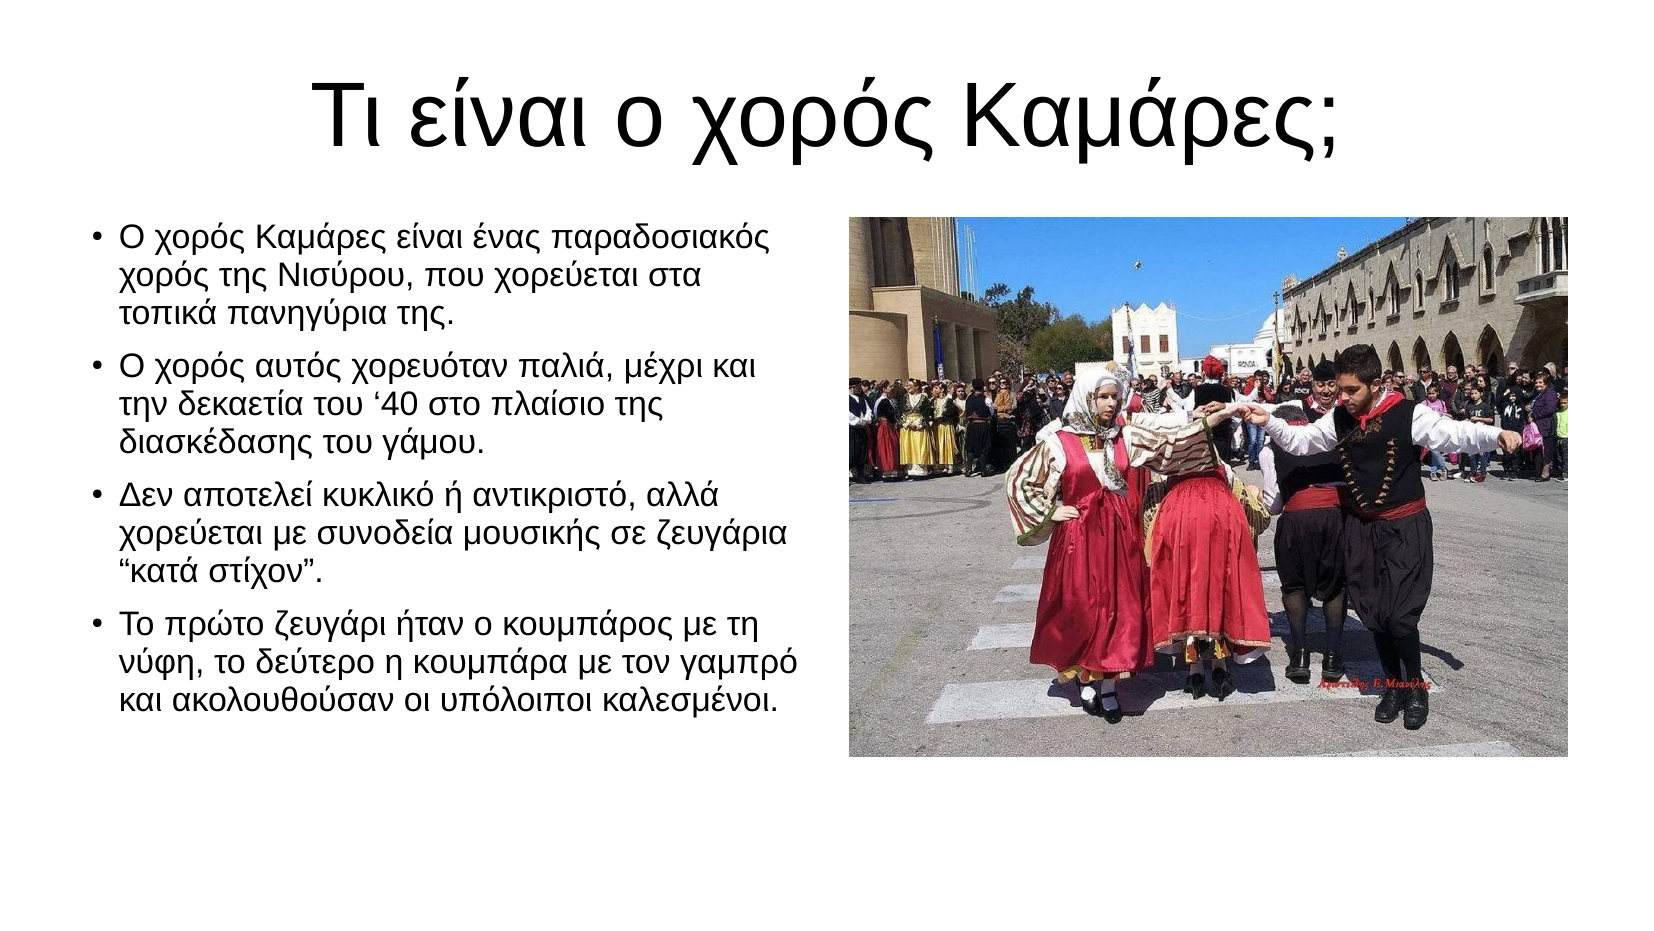

# Τι είναι ο χορός Καμάρες;
Ο χορός Καμάρες είναι ένας παραδοσιακός χορός της Νισύρου, που χορεύεται στα τοπικά πανηγύρια της.
Ο χορός αυτός χορευόταν παλιά, μέχρι και την δεκαετία του ‘40 στο πλαίσιο της διασκέδασης του γάμου.
Δεν αποτελεί κυκλικό ή αντικριστό, αλλά χορεύεται με συνοδεία μουσικής σε ζευγάρια “κατά στίχον”.
Το πρώτο ζευγάρι ήταν ο κουμπάρος με τη νύφη, το δεύτερο η κουμπάρα με τον γαμπρό και ακολουθούσαν οι υπόλοιποι καλεσμένοι.